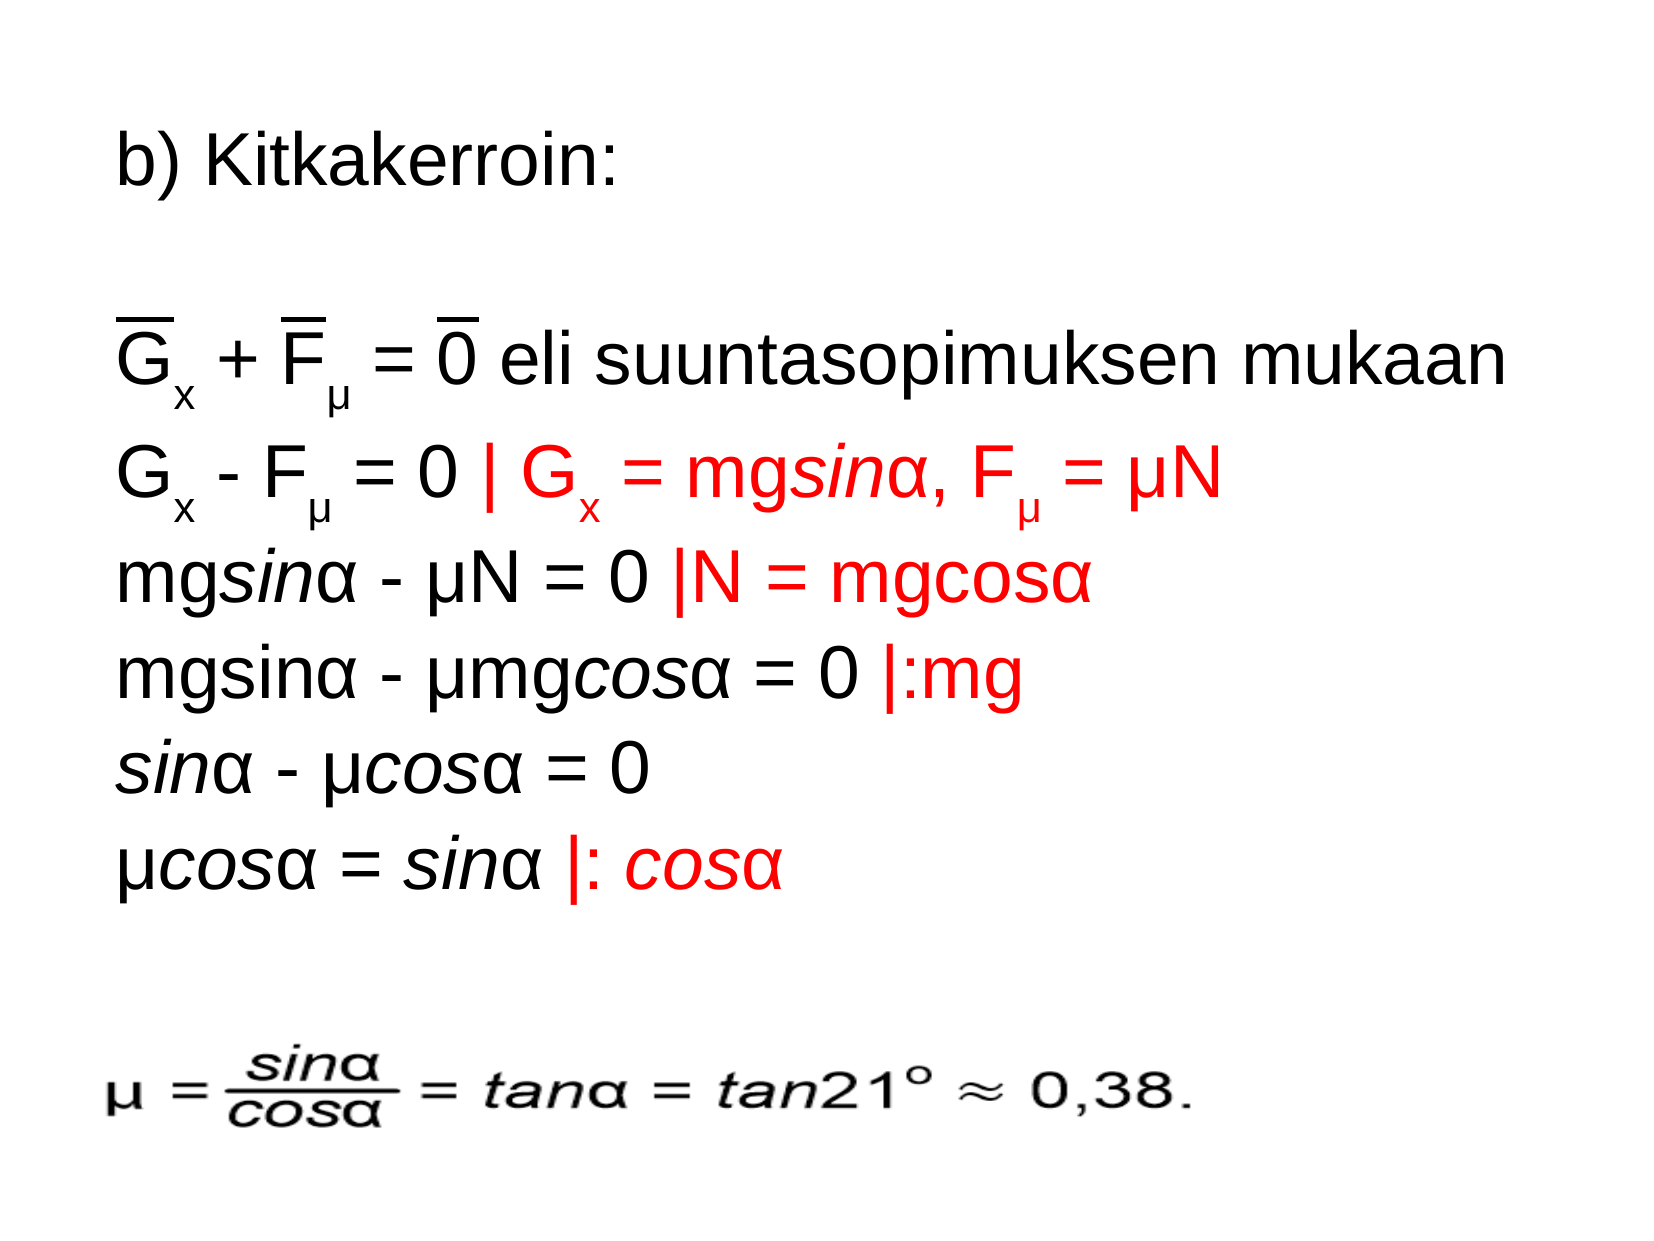

b) Kitkakerroin:
Gx + Fμ = 0 eli suuntasopimuksen mukaan
Gx - Fμ = 0 | Gx = mgsinα, Fμ = μN
mgsinα - μN = 0 |N = mgcosα
mgsinα - μmgcosα = 0 |:mg
sinα - μcosα = 0
μcosα = sinα |: cosα